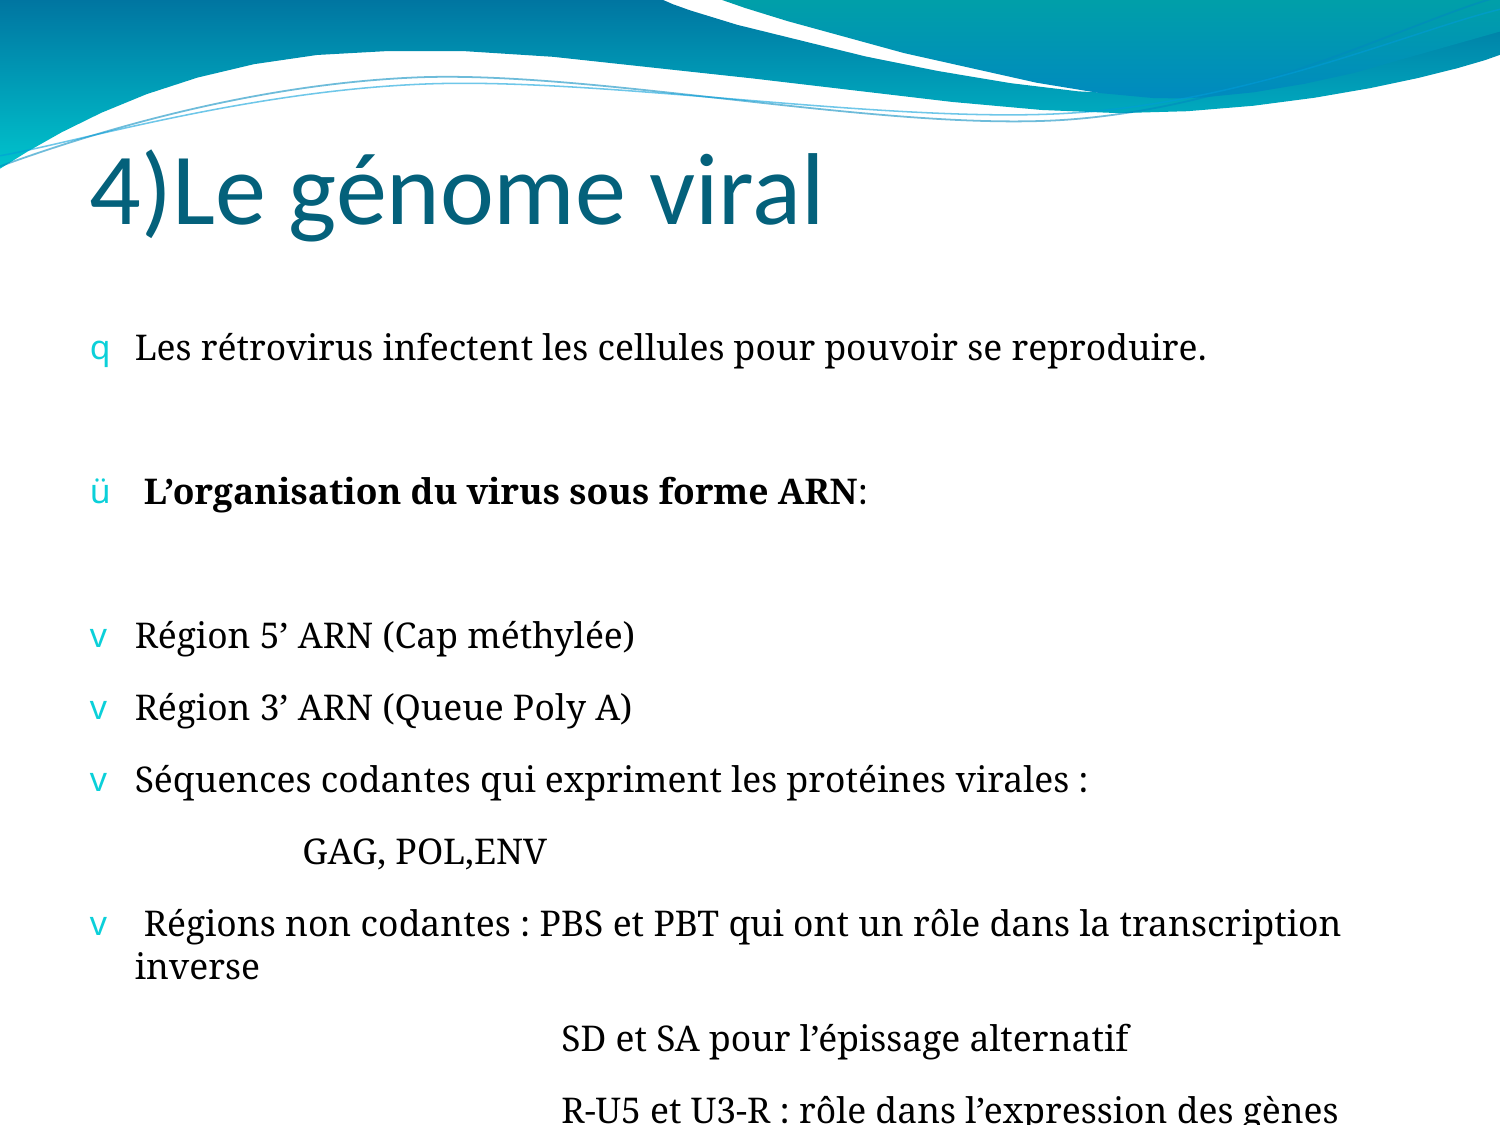

# 4)Le génome viral
Les rétrovirus infectent les cellules pour pouvoir se reproduire.
 L’organisation du virus sous forme ARN:
Région 5’ ARN (Cap méthylée)
Région 3’ ARN (Queue Poly A)
Séquences codantes qui expriment les protéines virales :
 GAG, POL,ENV
 Régions non codantes : PBS et PBT qui ont un rôle dans la transcription inverse
 SD et SA pour l’épissage alternatif
 R-U5 et U3-R : rôle dans l’expression des gènes
L’organisation génomique du virus sous forme ADN complémentaire :
 Rétrovirus simple: 3 gènes essentiels (POL,GAG et ENV ) entourés de LTR (Long terminal repeat)
 Ψ: Le signal d’encapsidation
 Rétrovirus complexes : 3 Gènes (POL,GAG et ENV)
 Gènes à fonctions régulatrices
 Gènes accessoires ( utilité dans la réplication in vivo(pathogénèse) mais pas in vitro)